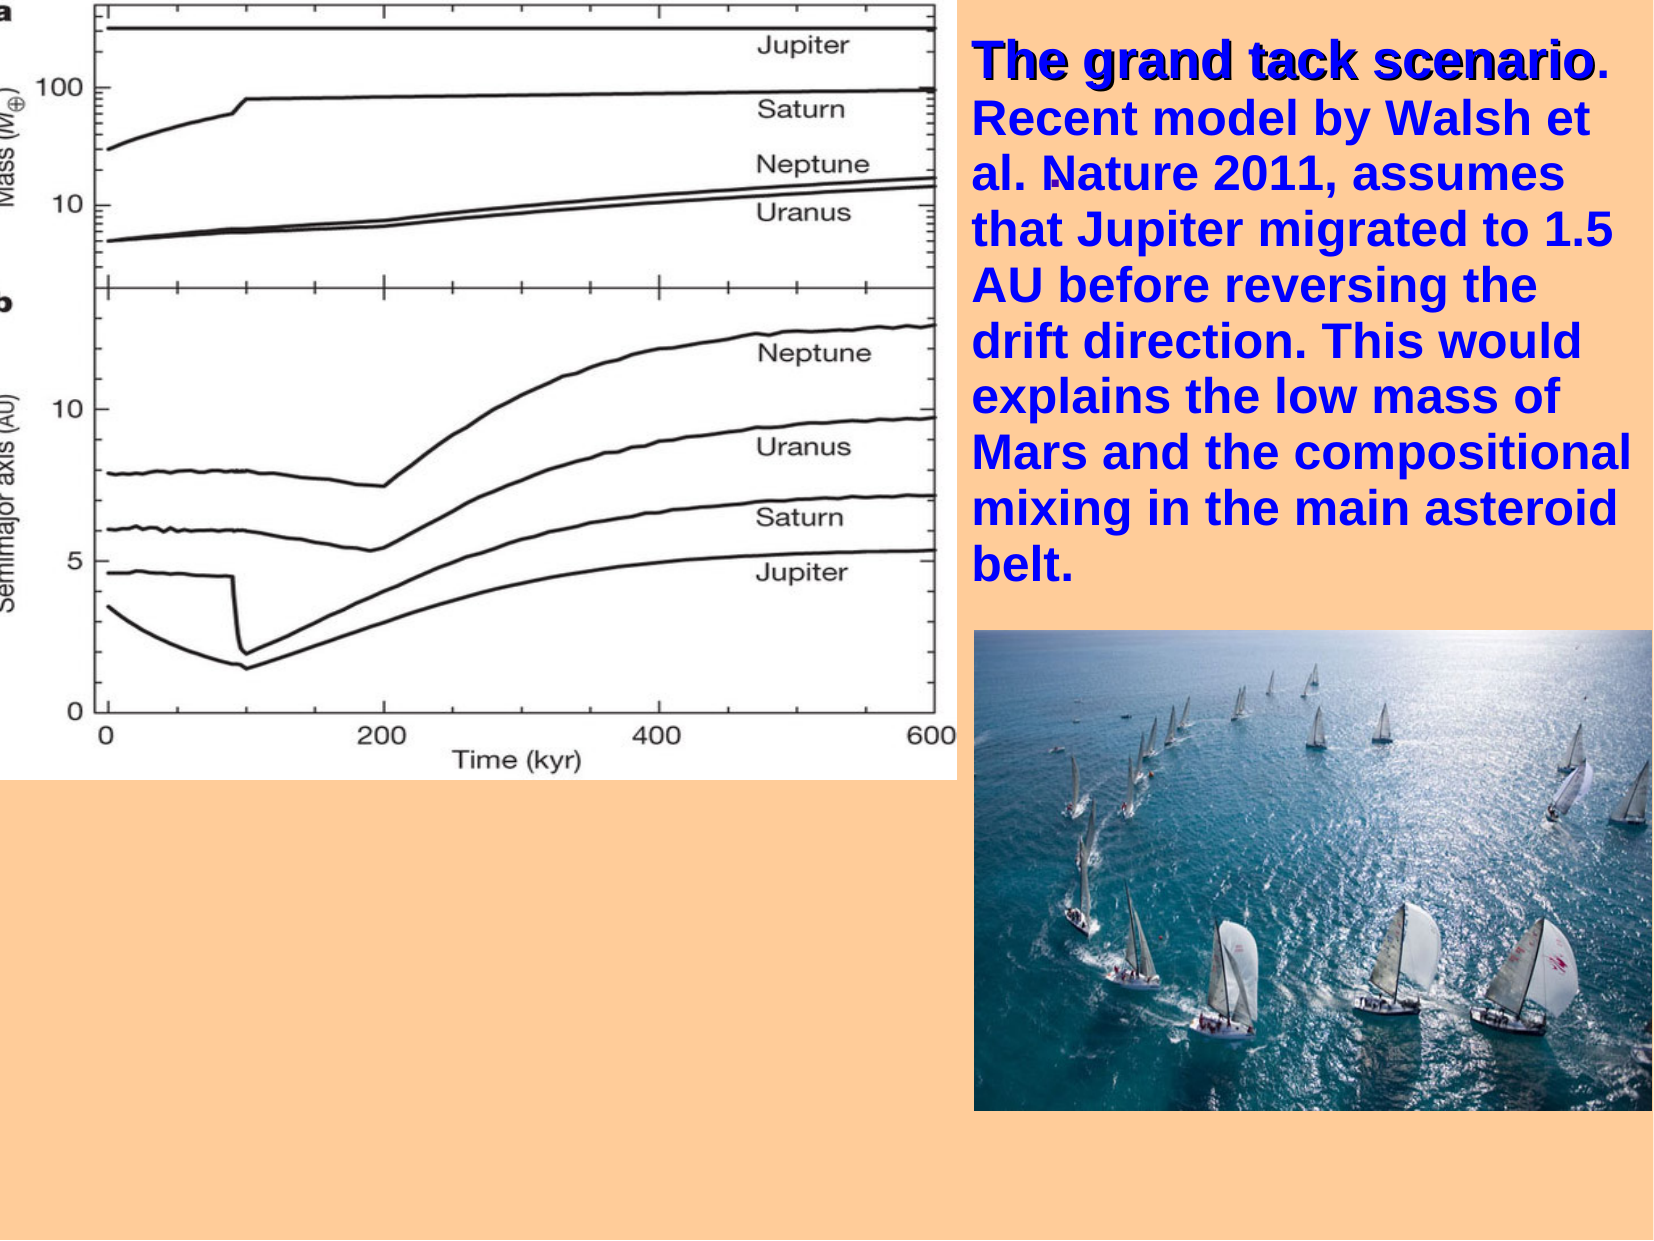

The grand tack scenario. Recent model by Walsh et al. Nature 2011, assumes that Jupiter migrated to 1.5 AU before reversing the drift direction. This would explains the low mass of Mars and the compositional mixing in the main asteroid belt.
.